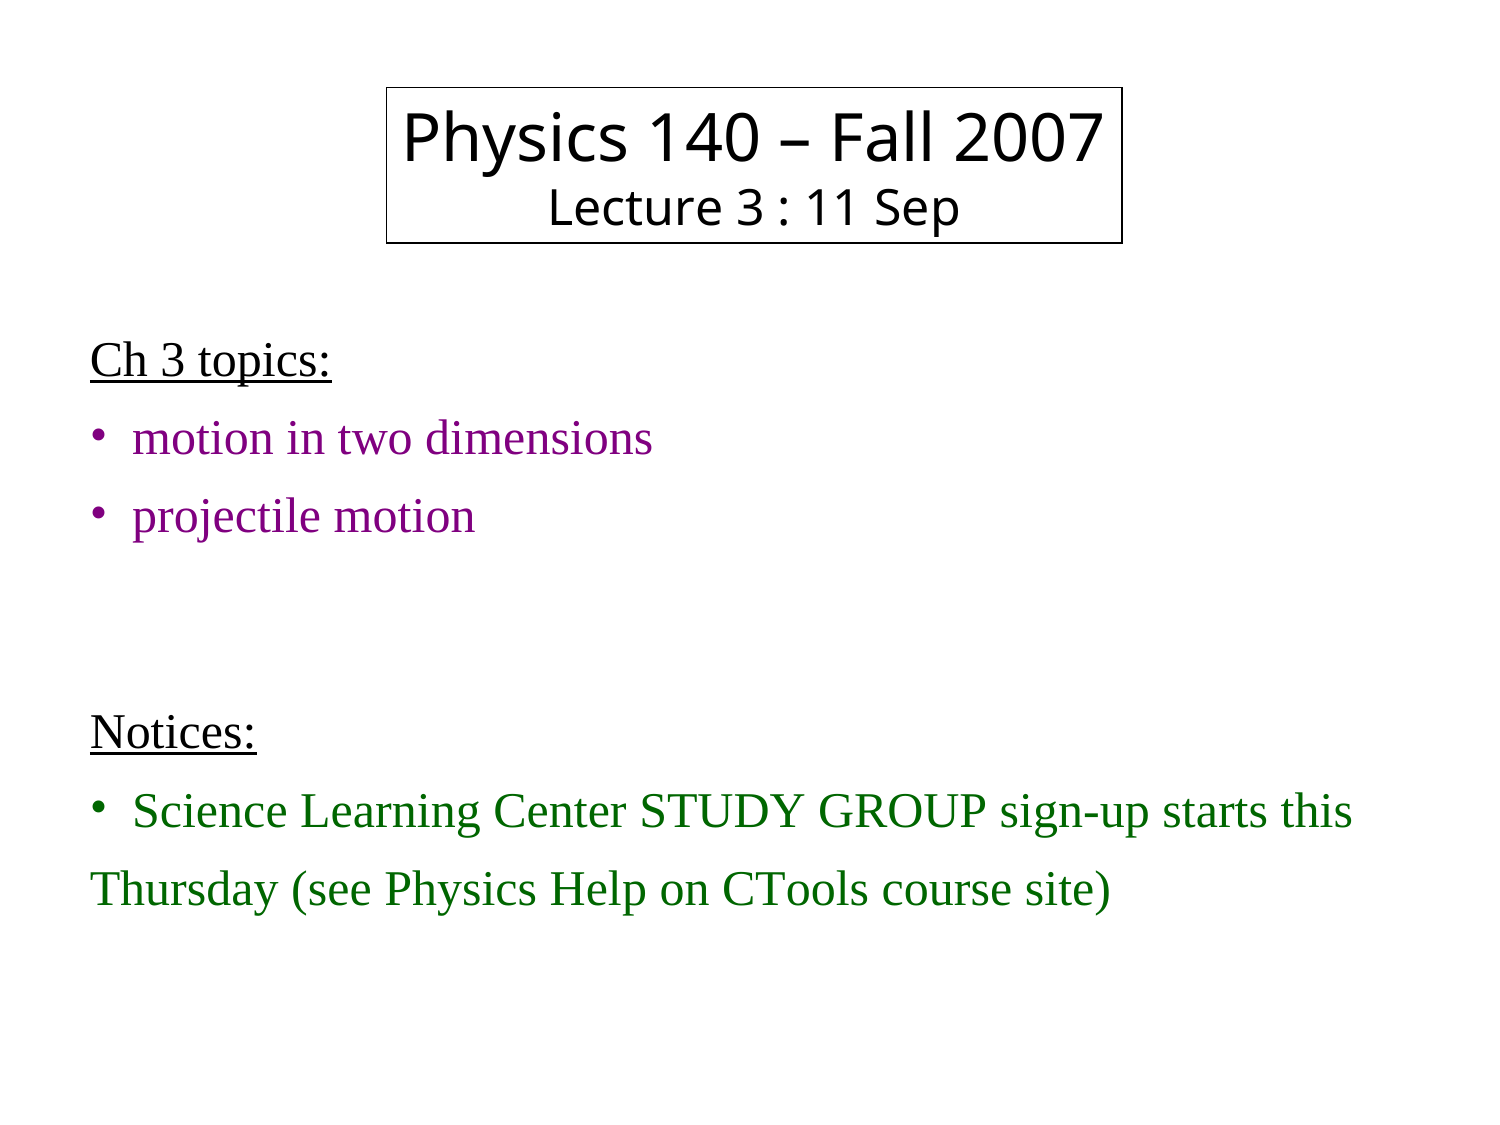

Physics 140 – Fall 2007
Lecture 3 : 11 Sep
Ch 3 topics:
 motion in two dimensions
 projectile motion
Notices:
 Science Learning Center STUDY GROUP sign-up starts this Thursday (see Physics Help on CTools course site)